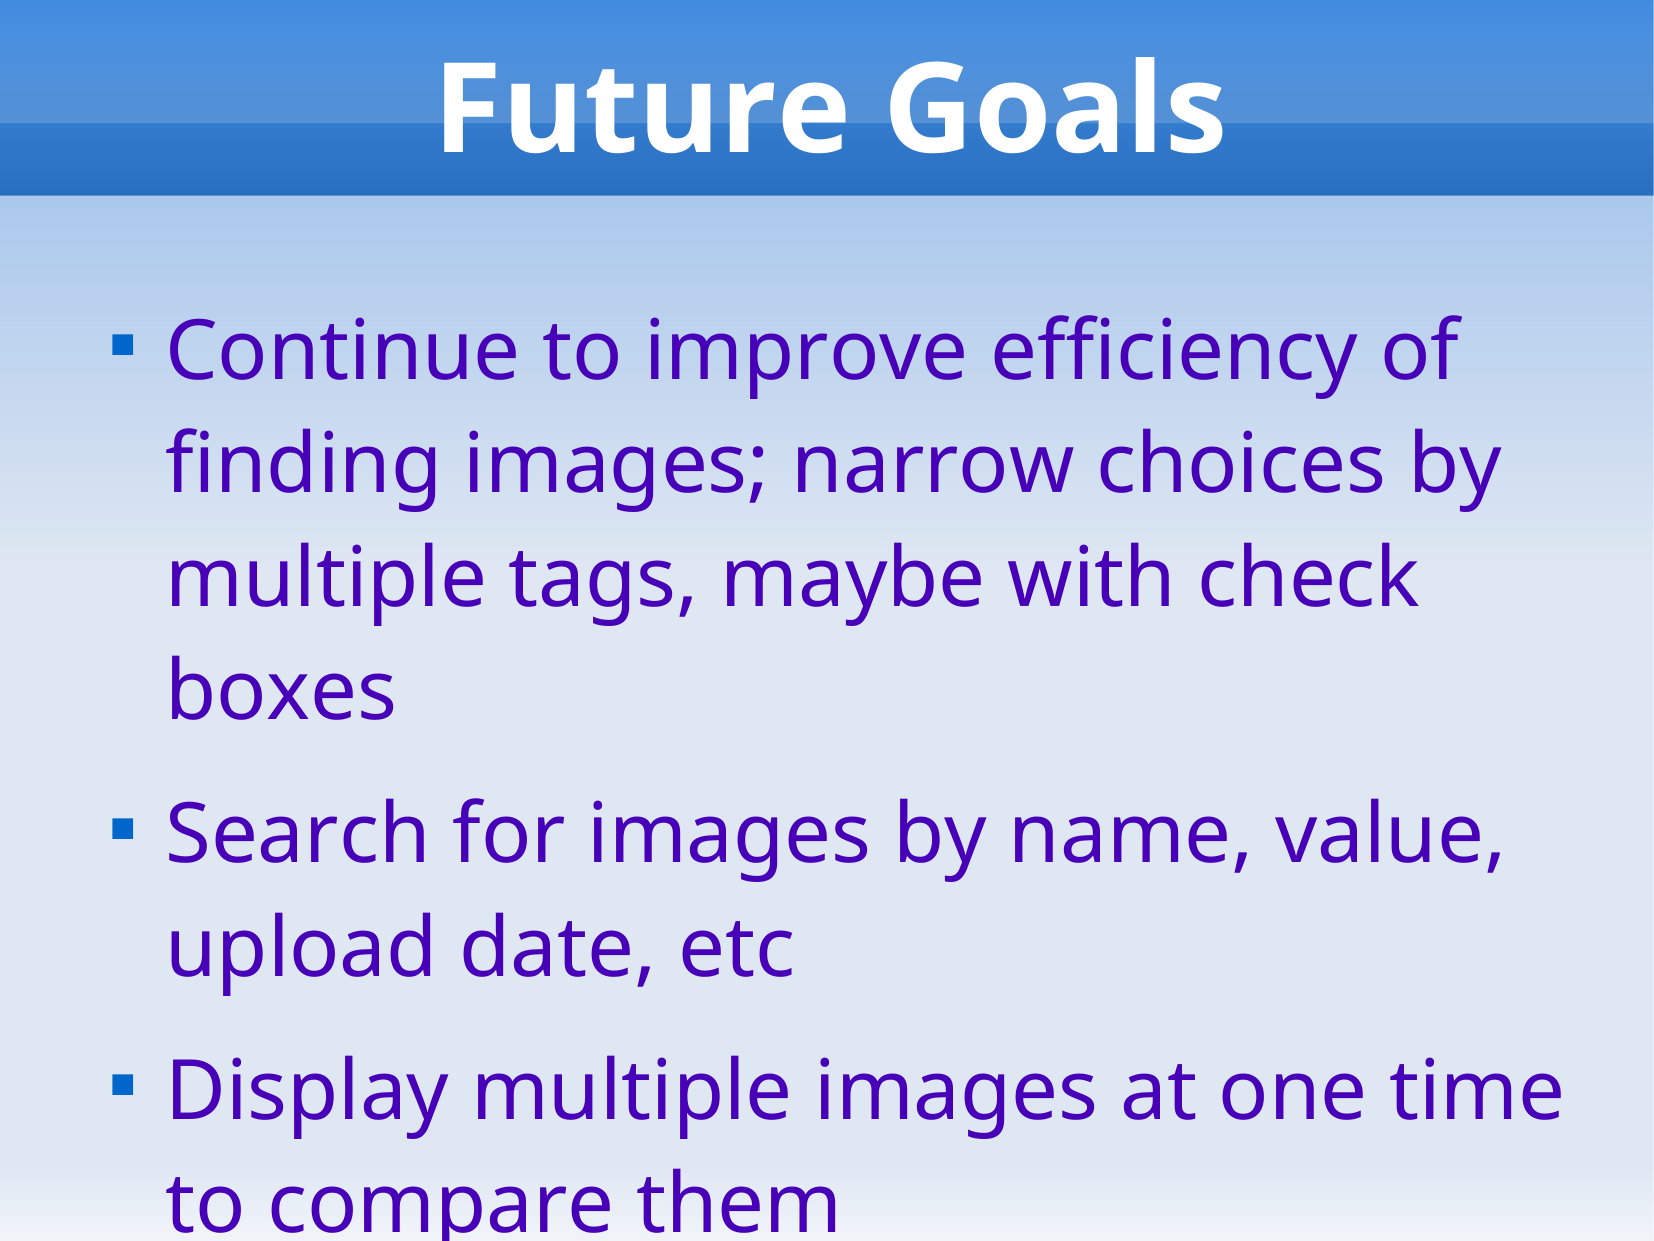

# Future Goals
Continue to improve efficiency of finding images; narrow choices by multiple tags, maybe with check boxes
Search for images by name, value, upload date, etc
Display multiple images at one time to compare them
Display image name or other identifying information in drop-down bar
Clean up the overall look of the website